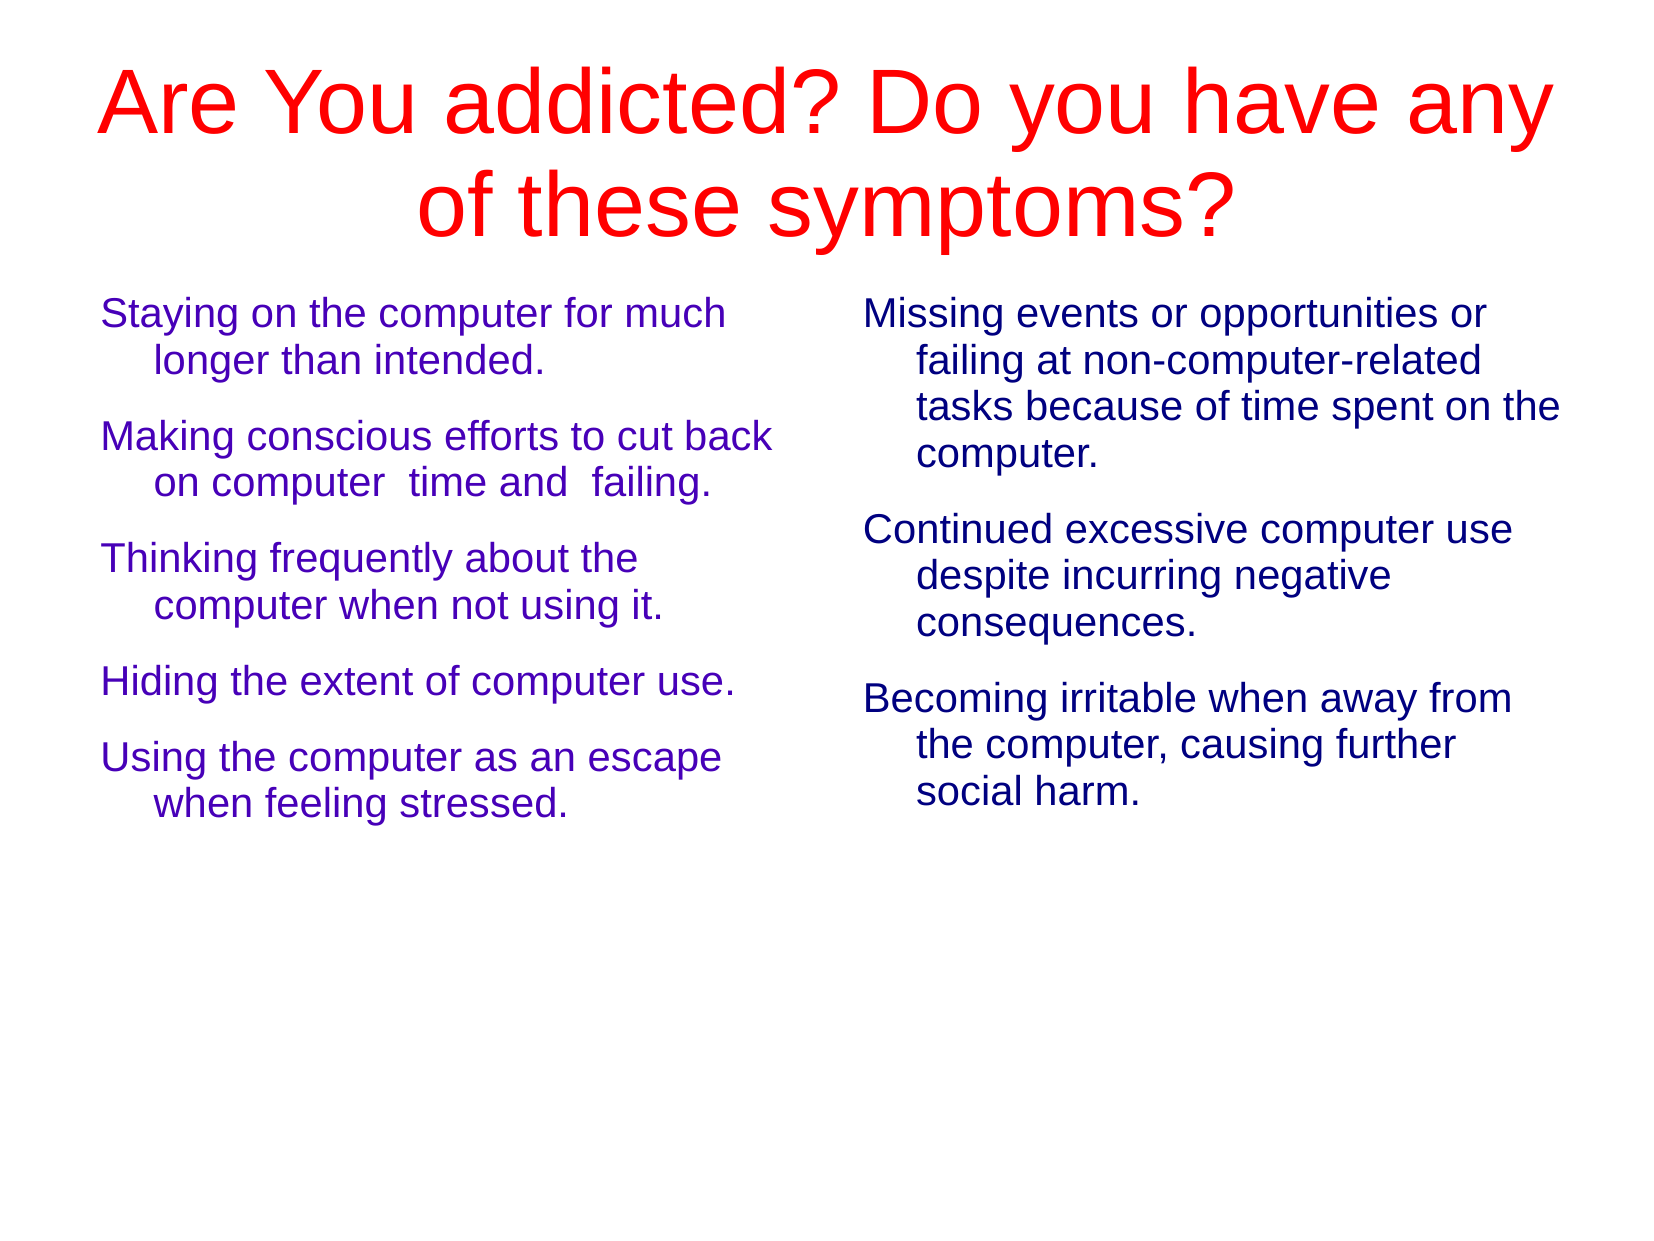

# Are You addicted? Do you have any of these symptoms?
Staying on the computer for much longer than intended.
Making conscious efforts to cut back on computer time and failing.
Thinking frequently about the computer when not using it.
Hiding the extent of computer use.
Using the computer as an escape when feeling stressed.
Missing events or opportunities or failing at non-computer-related tasks because of time spent on the computer.
Continued excessive computer use despite incurring negative consequences.
Becoming irritable when away from the computer, causing further social harm.